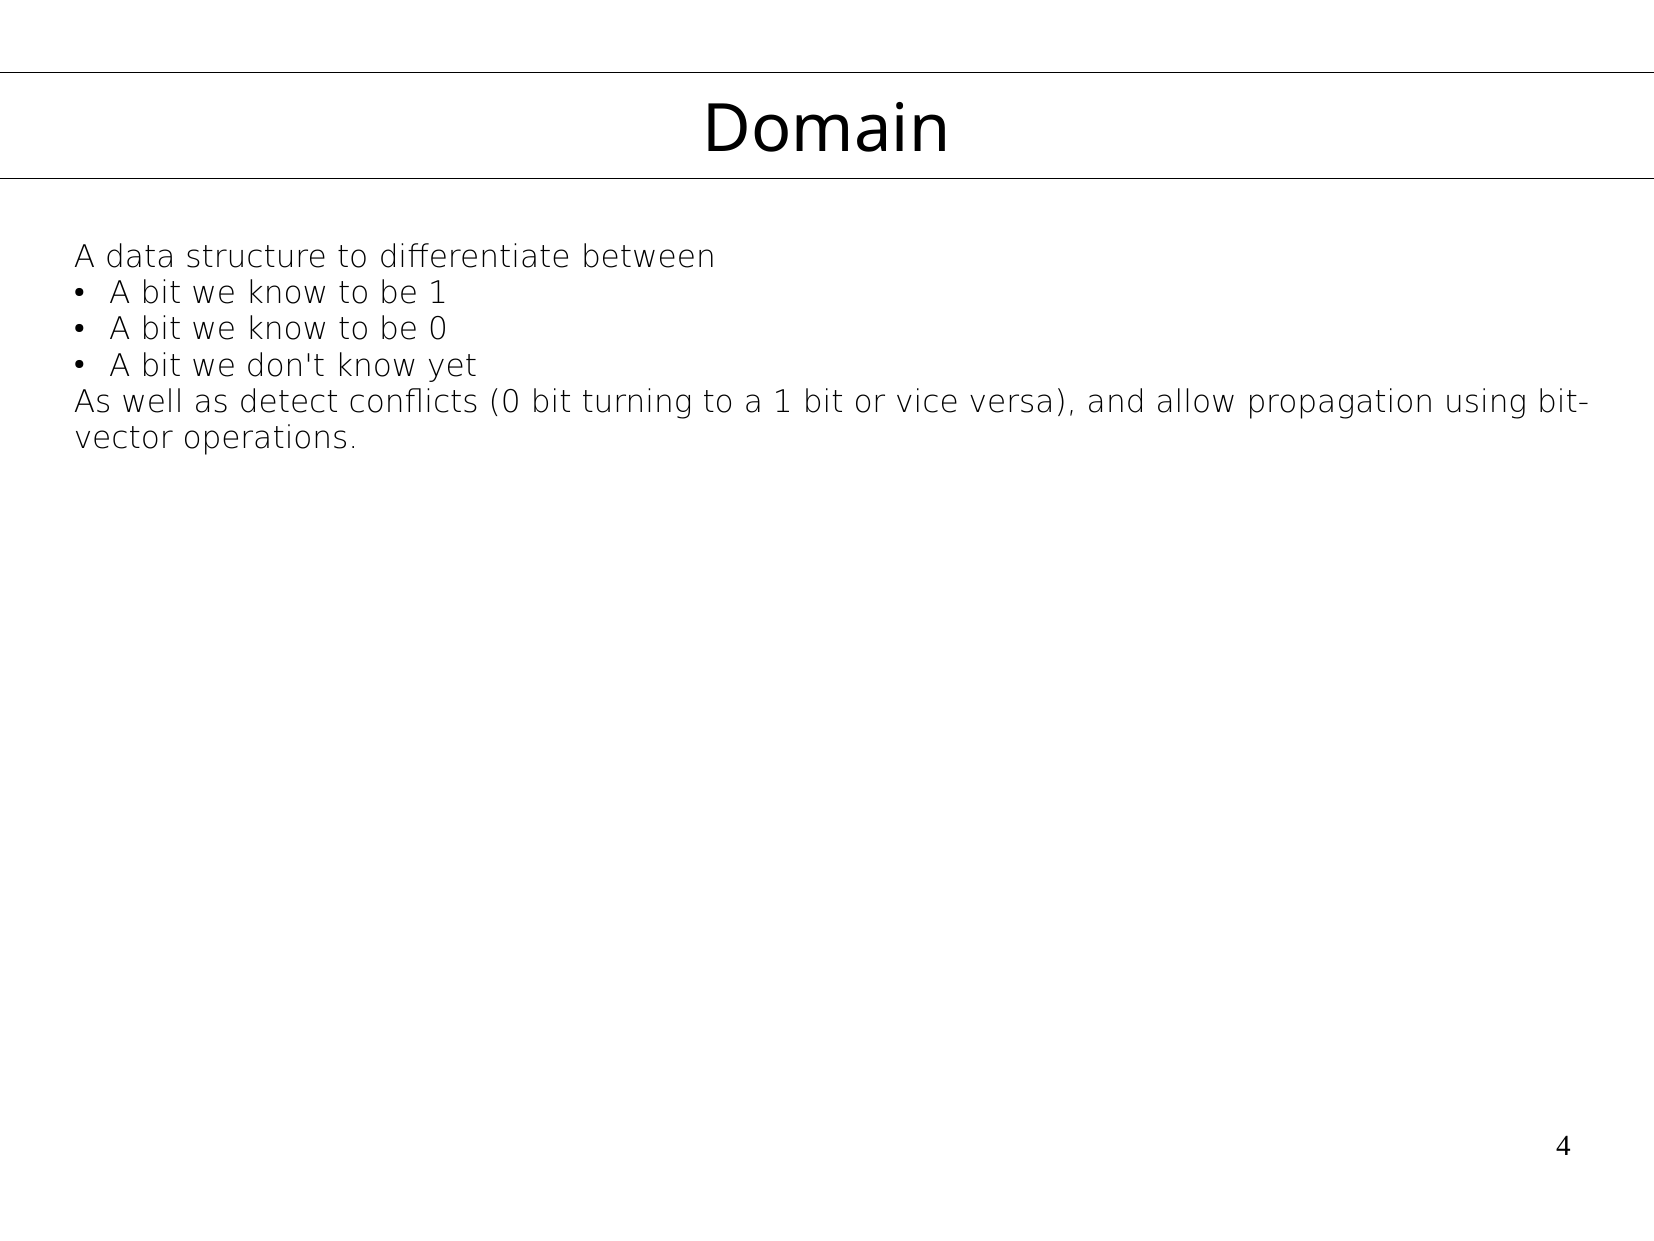

We also need to know when we are assigning contradictory values to a bit.
And as said before, we want a data structure in which one can propagate USING bit vector operations.
Domain
A data structure to differentiate between
A bit we know to be 1
A bit we know to be 0
A bit we don't know yet
As well as detect conflicts (0 bit turning to a 1 bit or vice versa), and allow propagation using bit-vector operations.
4